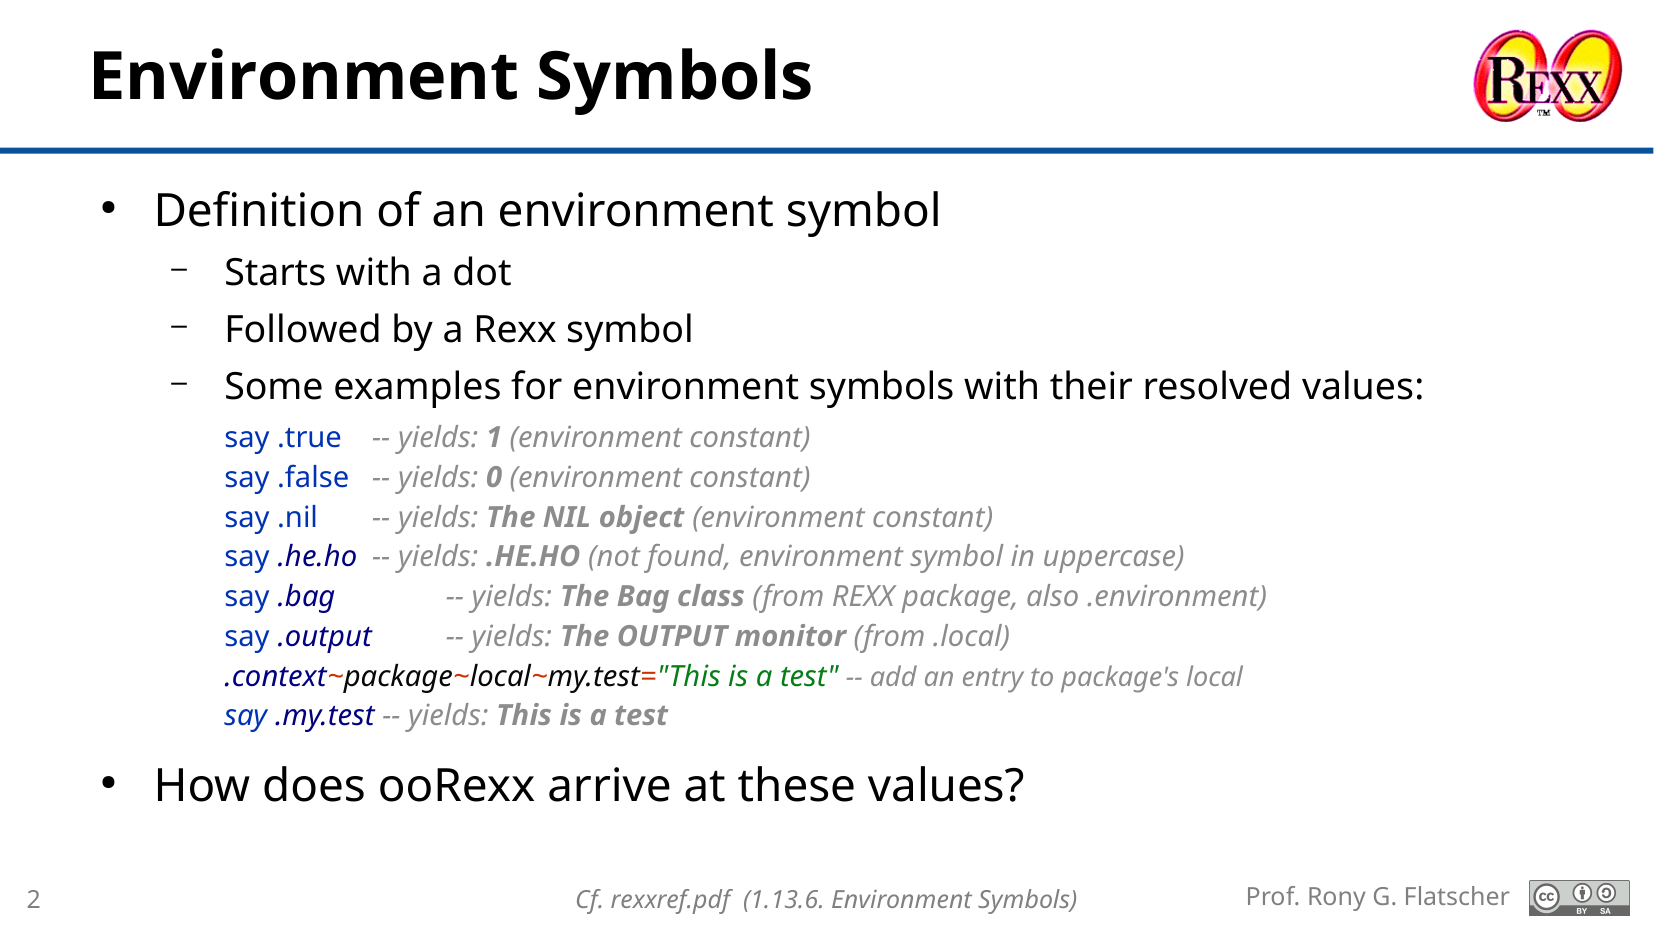

# Environment Symbols
Definition of an environment symbol
Starts with a dot
Followed by a Rexx symbol
Some examples for environment symbols with their resolved values:
say .true	-- yields: 1 (environment constant)
say .false	-- yields: 0 (environment constant)
say .nil 	-- yields: The NIL object (environment constant)
say .he.ho	-- yields: .HE.HO (not found, environment symbol in uppercase)
say .bag		-- yields: The Bag class (from REXX package, also .environment)
say .output 	-- yields: The OUTPUT monitor (from .local)
.context~package~local~my.test="This is a test" -- add an entry to package's local
say .my.test -- yields: This is a test
How does ooRexx arrive at these values?
Cf. rexxref.pdf (1.13.6. Environment Symbols)